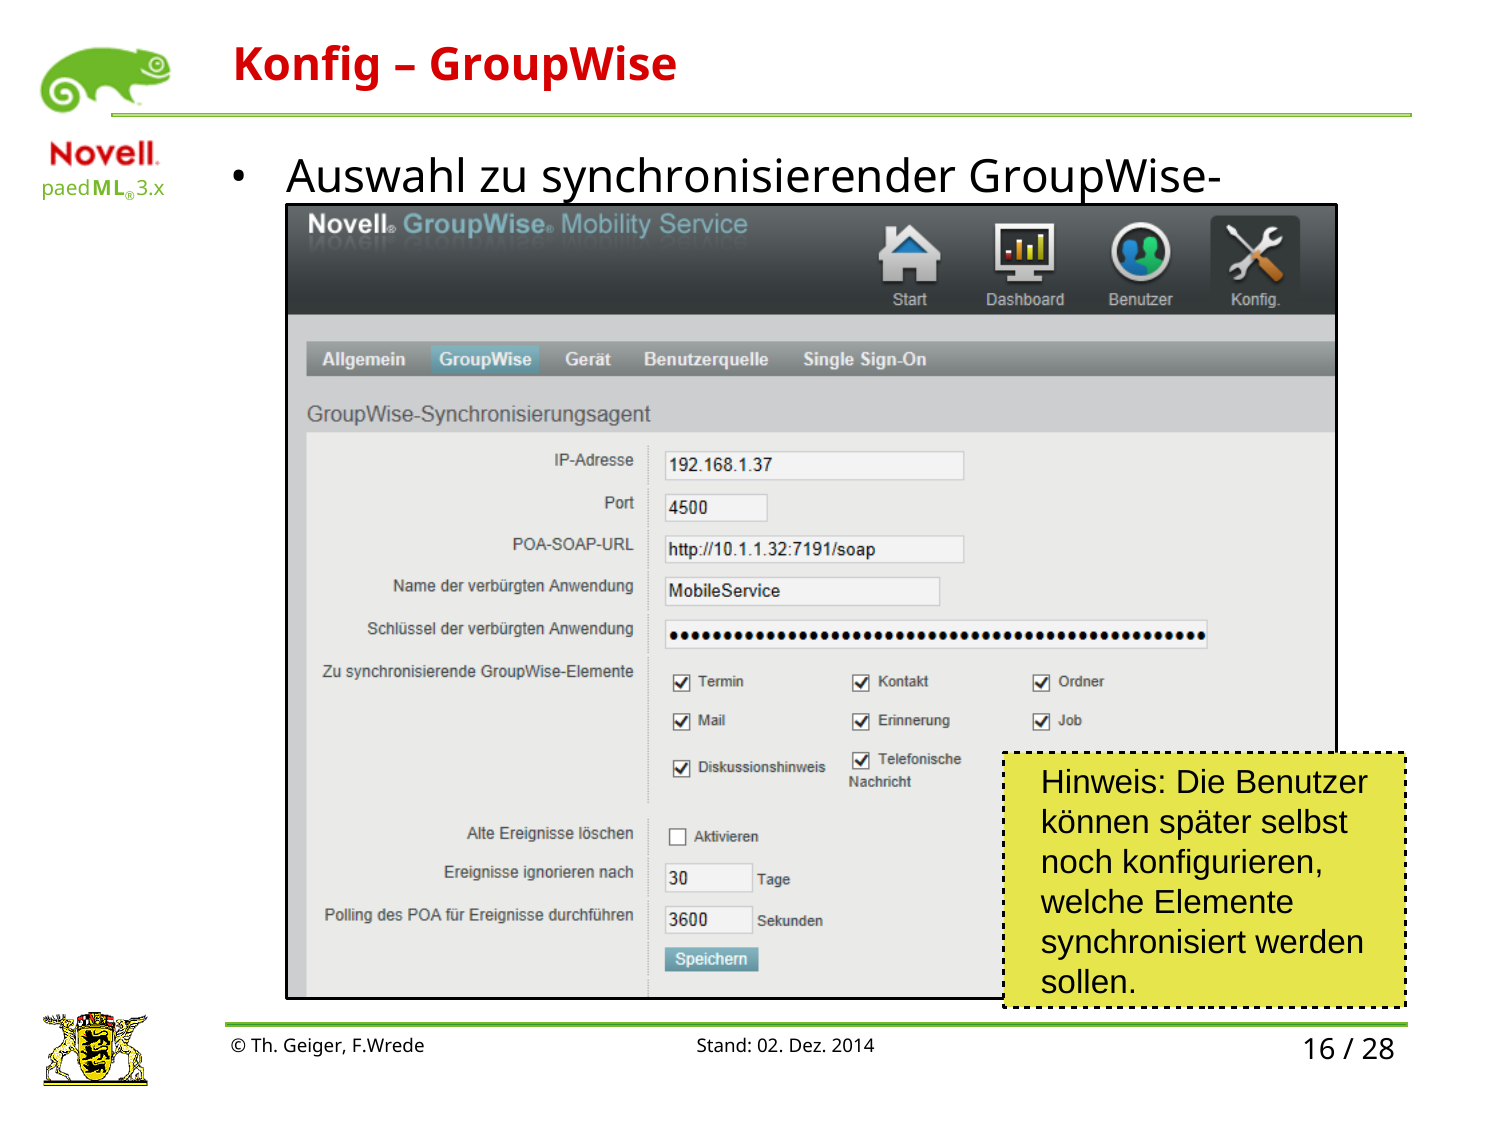

Konfig – GroupWise
# Auswahl zu synchronisierender GroupWise-Elemente
Hinweis: Die Benutzer können später selbst noch konfigurieren, welche Elemente synchronisiert werden sollen.
16
© Th. Geiger, F.Wrede
02. Dez. 2014